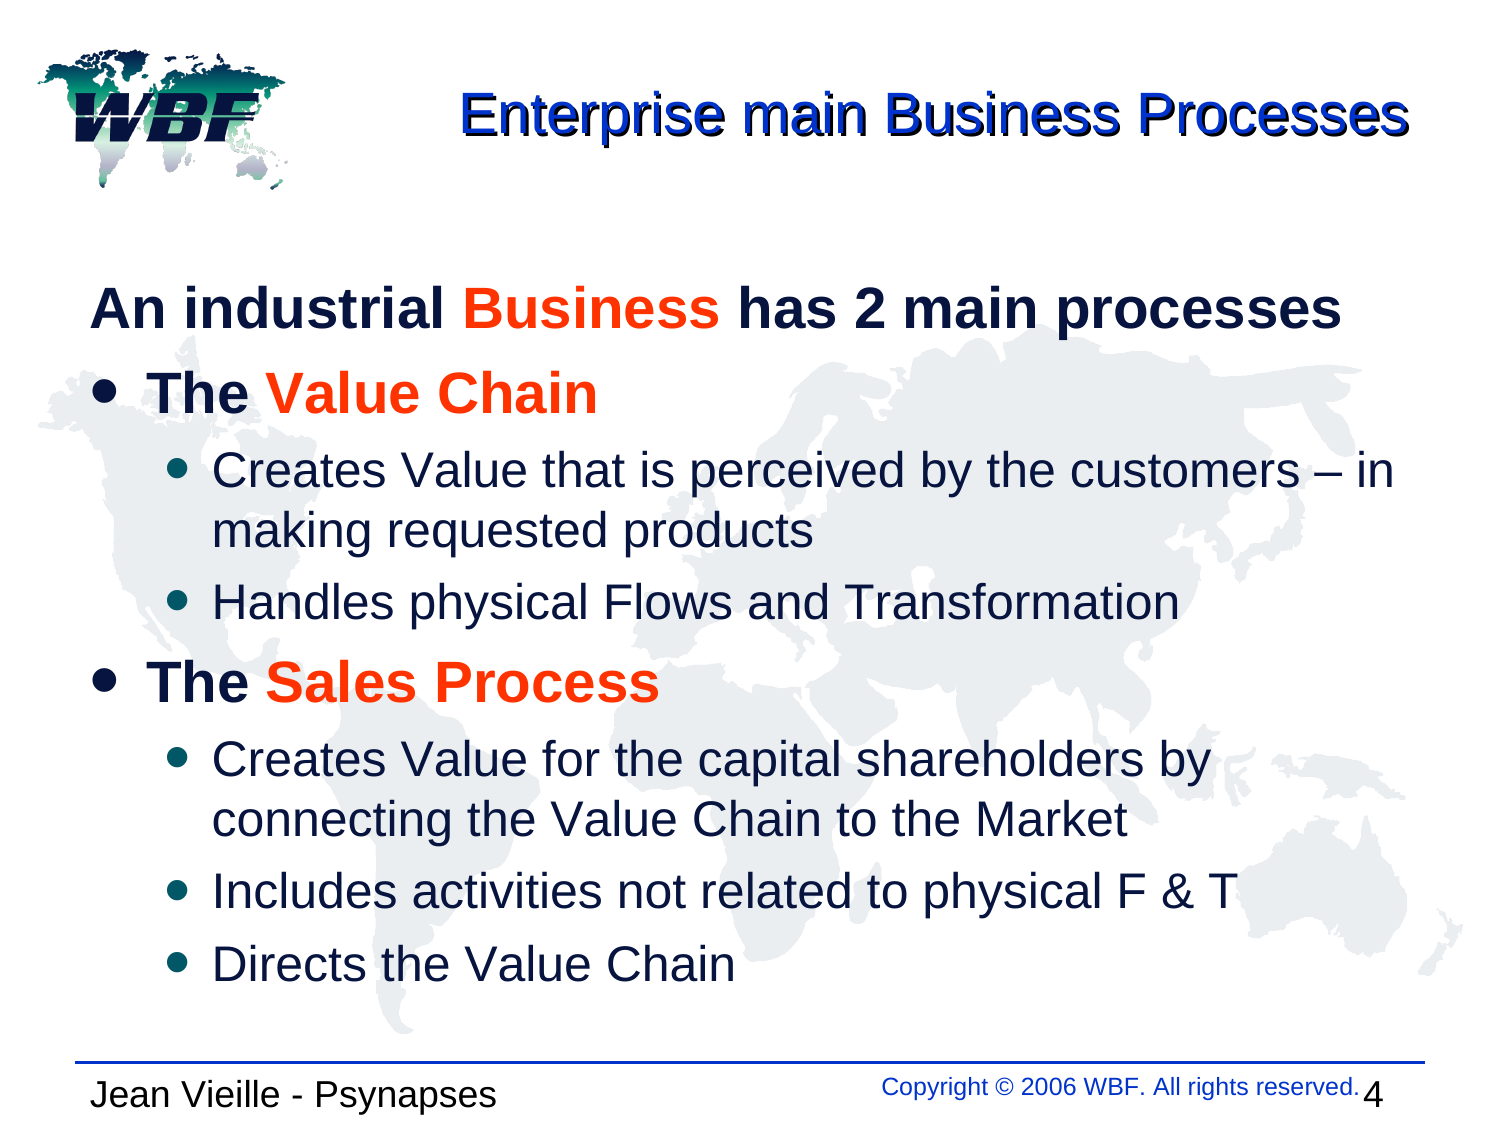

# Enterprise main Business Processes
An industrial Business has 2 main processes
The Value Chain
Creates Value that is perceived by the customers – in making requested products
Handles physical Flows and Transformation
The Sales Process
Creates Value for the capital shareholders by connecting the Value Chain to the Market
Includes activities not related to physical F & T
Directs the Value Chain
Jean Vieille - Psynapses
4